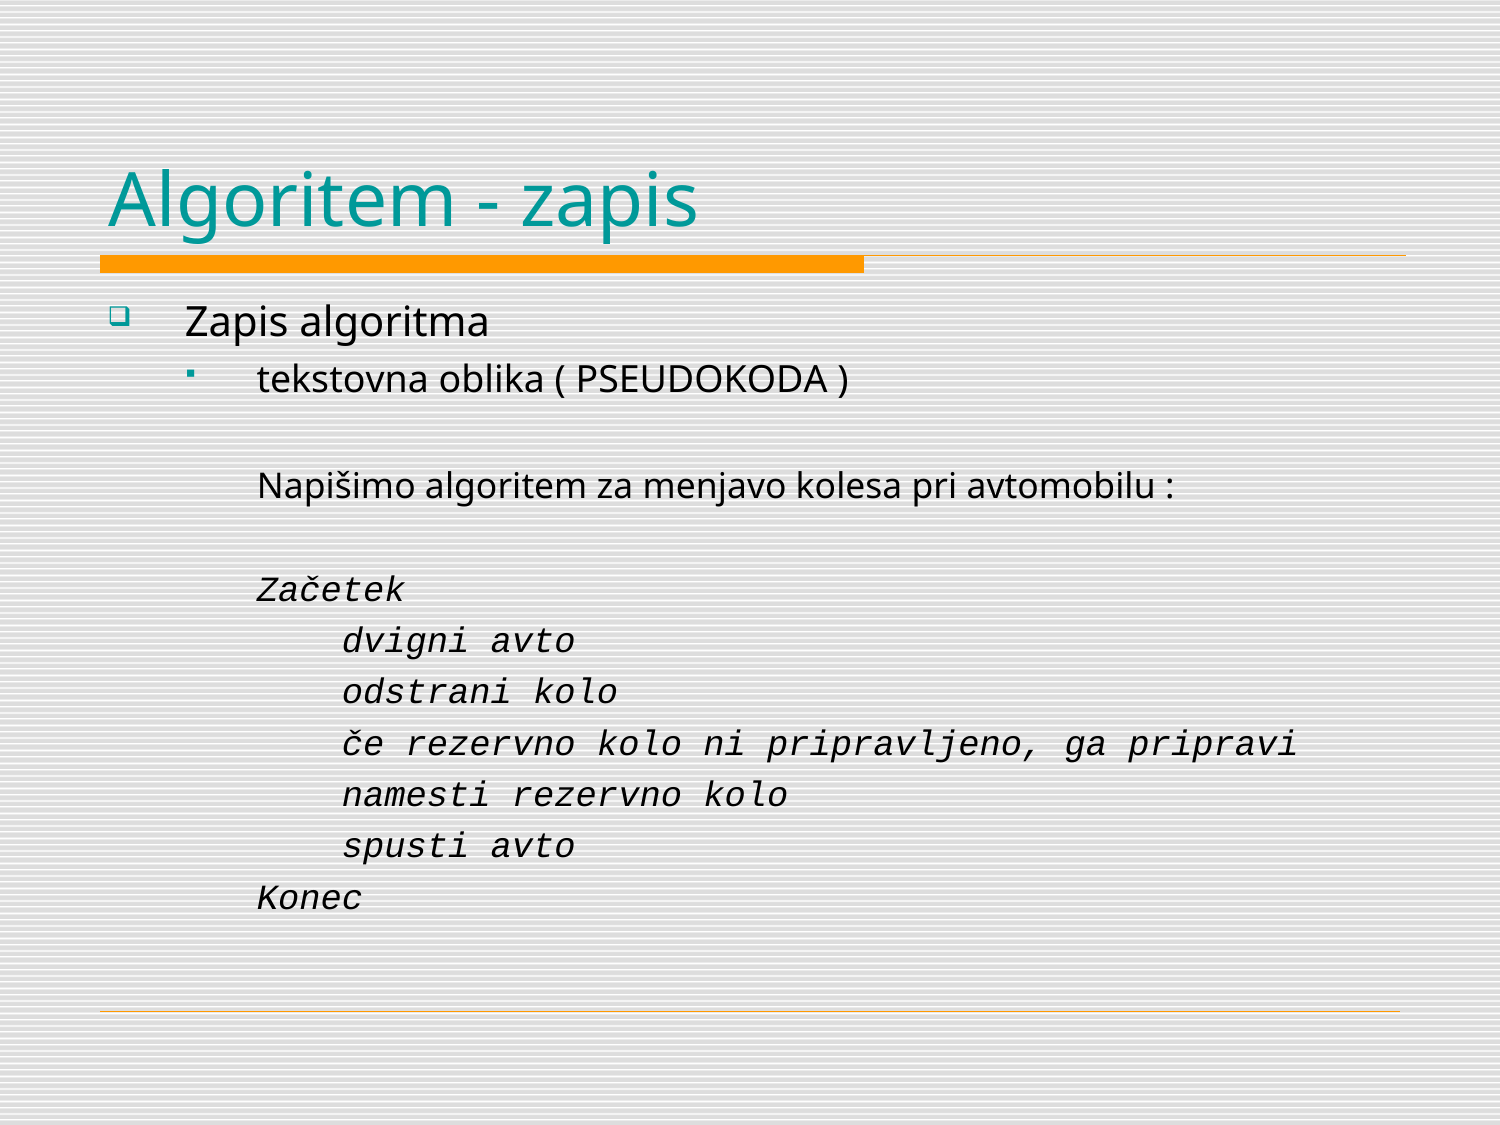

# Algoritem - zapis
Zapis algoritma
tekstovna oblika ( PSEUDOKODA )
Napišimo algoritem za menjavo kolesa pri avtomobilu :
Začetek
 dvigni avto
 odstrani kolo
 če rezervno kolo ni pripravljeno, ga pripravi
 namesti rezervno kolo
 spusti avto
Konec